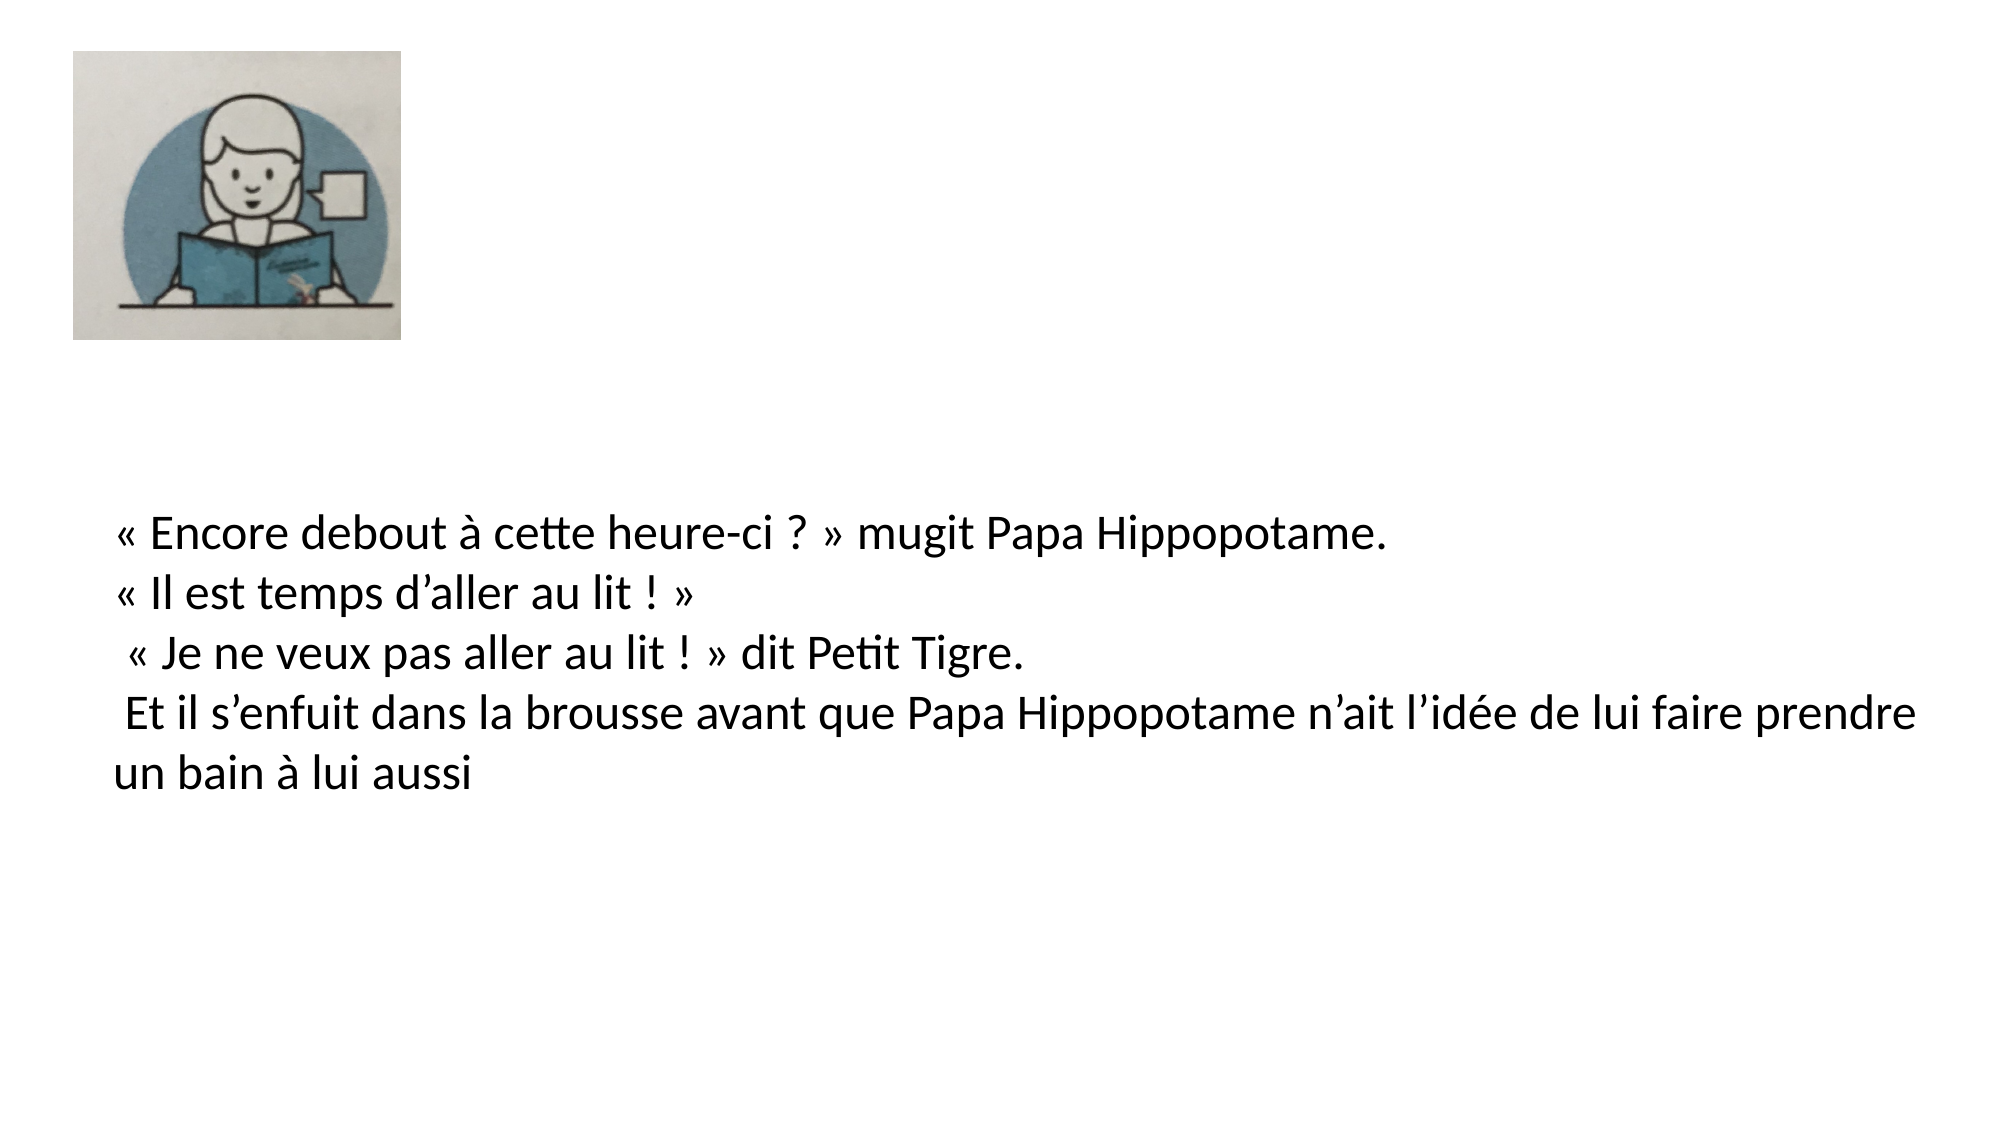

« Encore debout à cette heure-ci ? » mugit Papa Hippopotame.
« Il est temps d’aller au lit ! »
 « Je ne veux pas aller au lit ! » dit Petit Tigre.
 Et il s’enfuit dans la brousse avant que Papa Hippopotame n’ait l’idée de lui faire prendre un bain à lui aussi